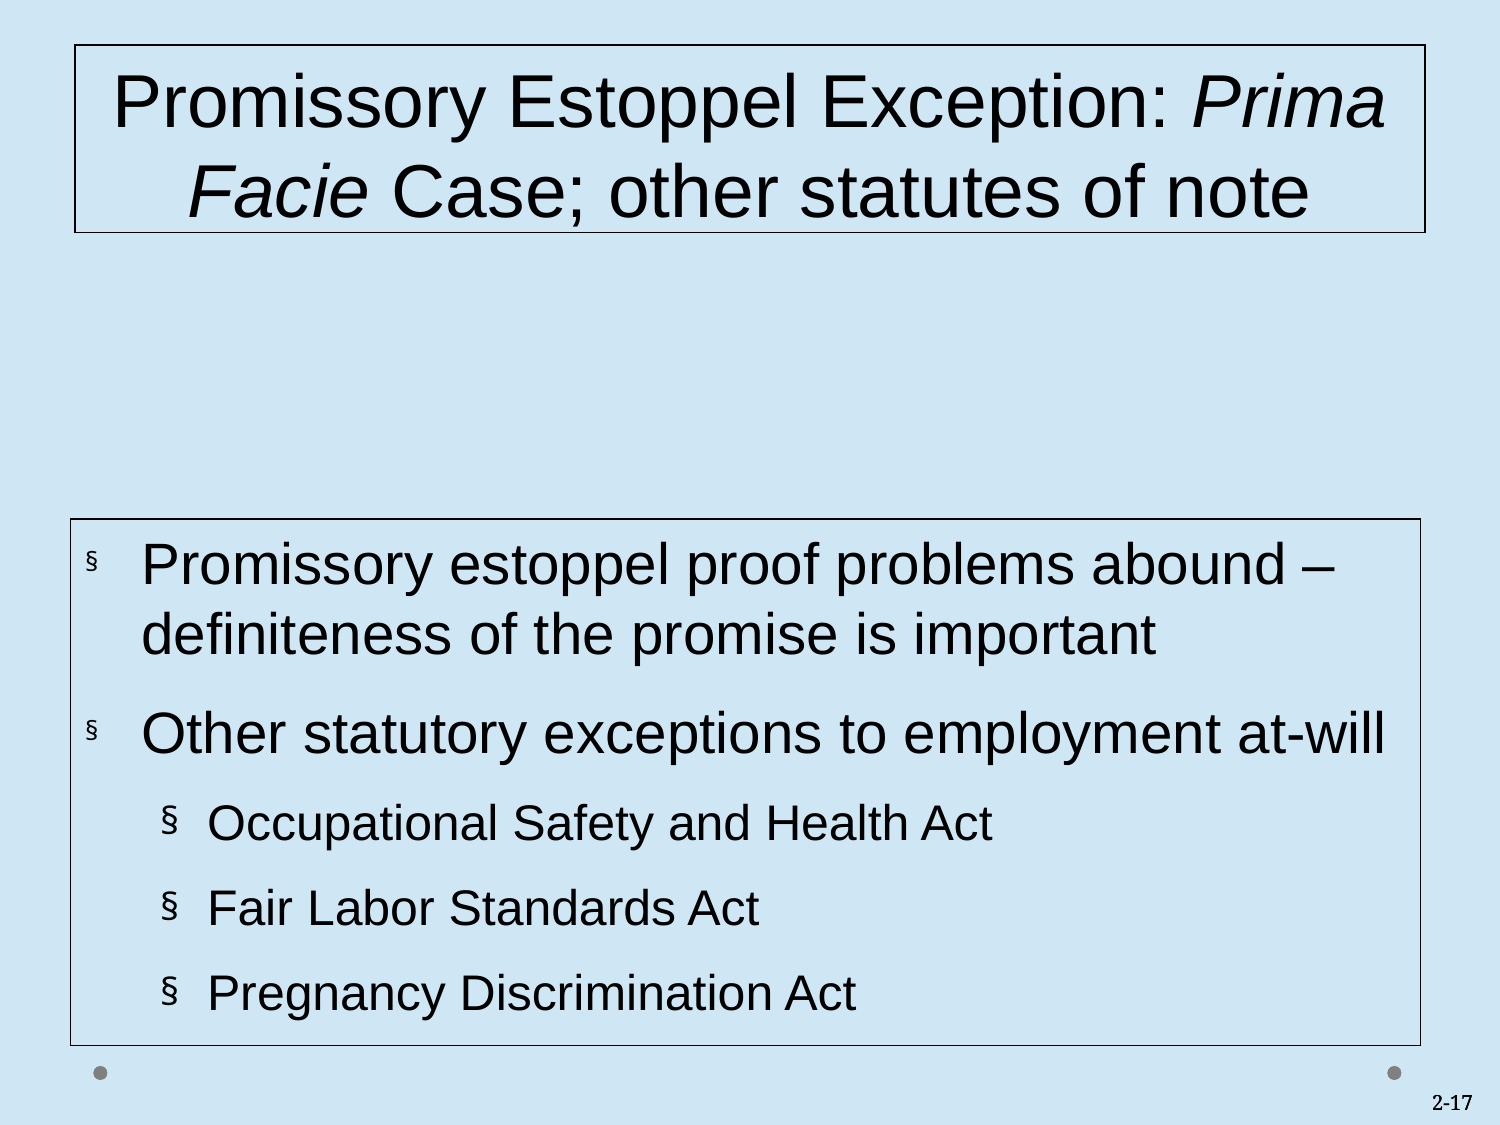

# Promissory Estoppel Exception: Prima Facie Case; other statutes of note
On which the worker reasonably relied
To the employee’s detriment
The employer made a promise
Promissory estoppel proof problems abound – definiteness of the promise is important
Other statutory exceptions to employment at-will
Occupational Safety and Health Act
Fair Labor Standards Act
Pregnancy Discrimination Act